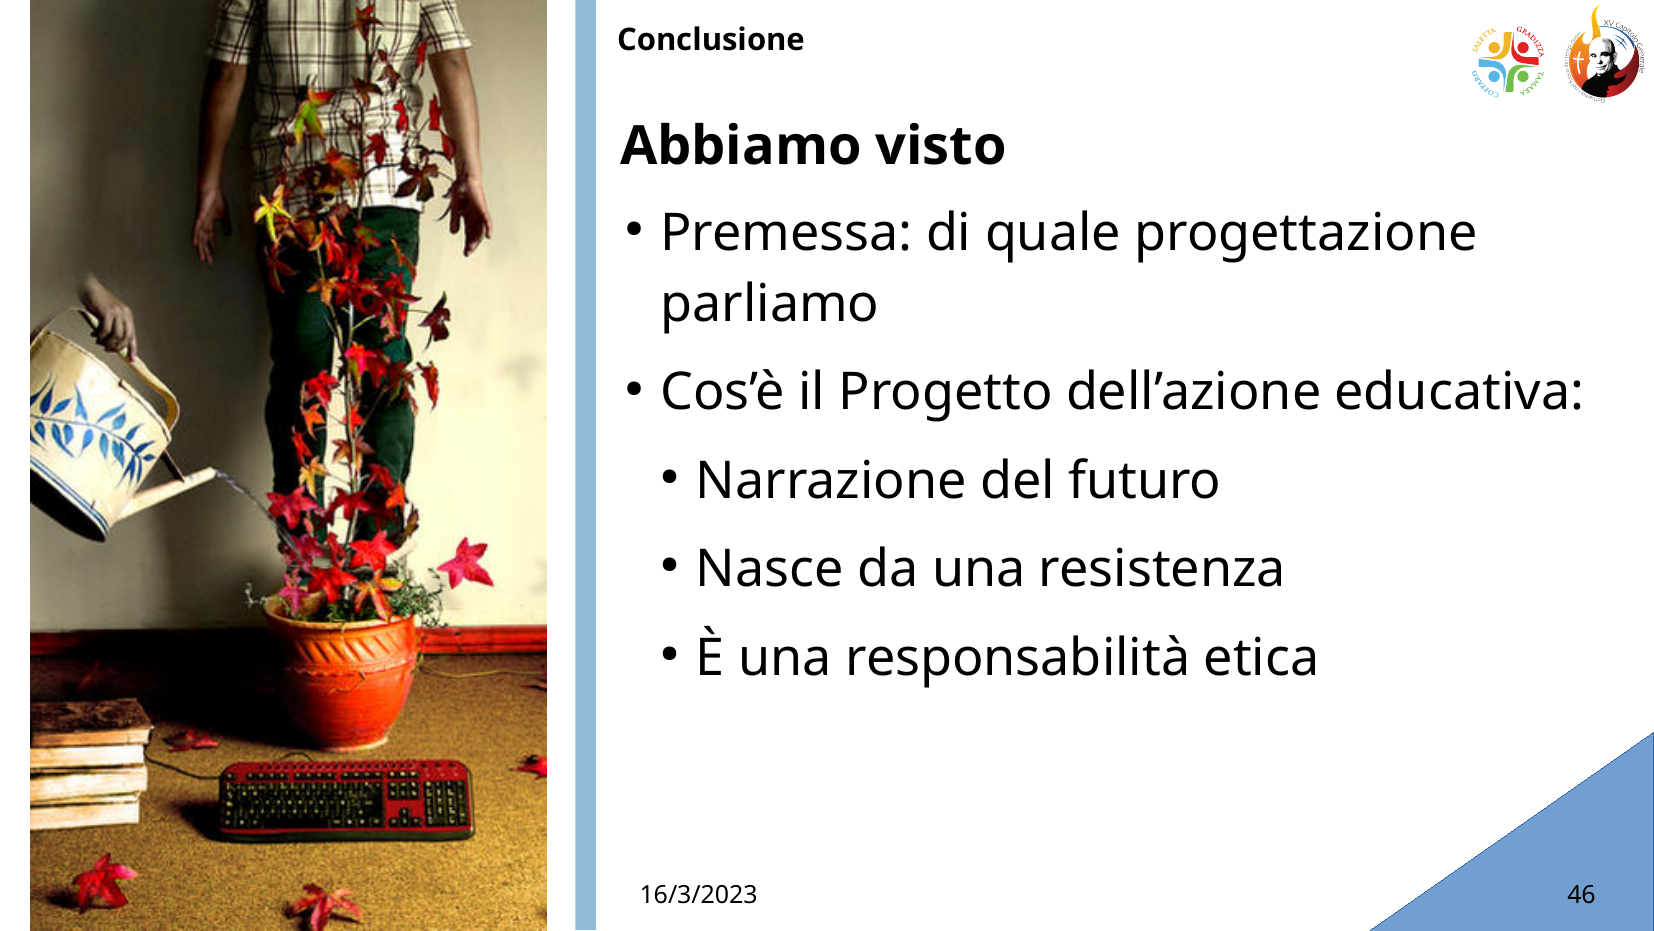

Conclusione
Abbiamo visto
# Premessa: di quale progettazione parliamo
Cos’è il Progetto dell’azione educativa:
Narrazione del futuro
Nasce da una resistenza
È una responsabilità etica